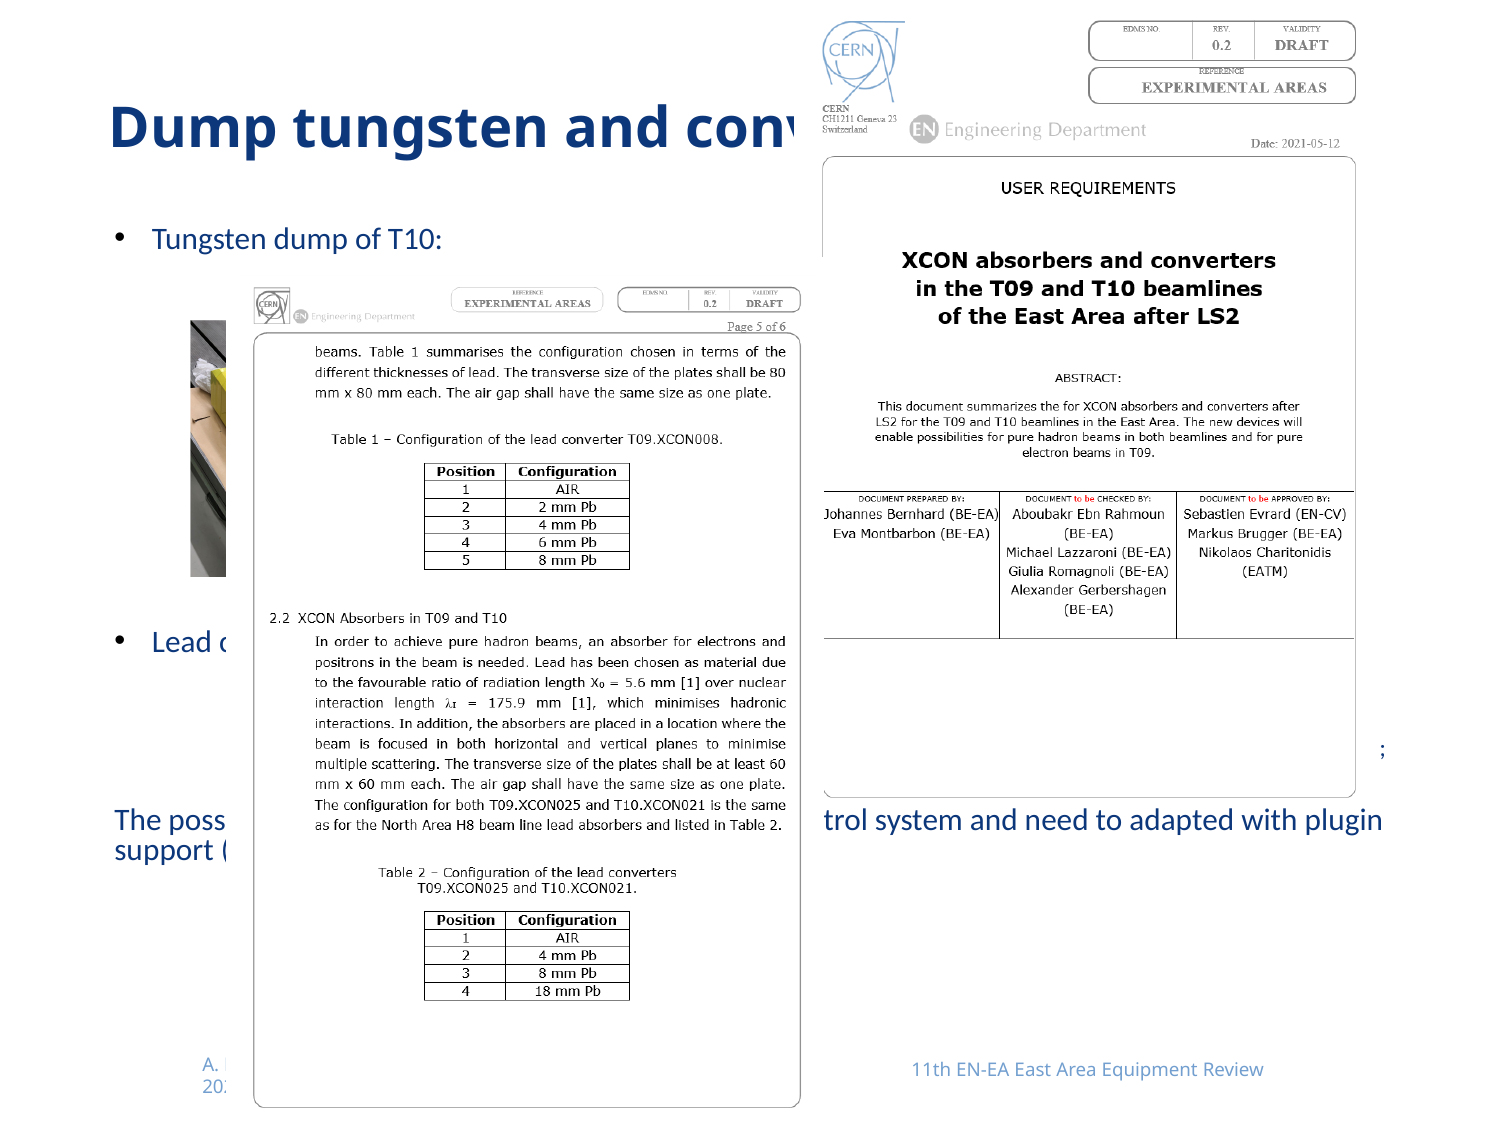

# Dump tungsten and converters (XCON)
Tungsten dump of T10:
Ready to be analysed by MME before installation, on pending.
Lead converters on T09 & T10:
User requirement done;
Need to design a new equipment for converter of T09.XCON008;
The configuration of the absorbers on T09.XCON025 and T10.XCON021 can be integrate in the XDET frame;
Need to check, compare the maintenance of XDET frame and the cost of a new equipment.
The possibility: telescopic pilar, compatible with our control system and need to adapted with plugin support (XTR).
A. Ebn Rahmoun, 04-06-2021
11th EN-EA East Area Equipment Review